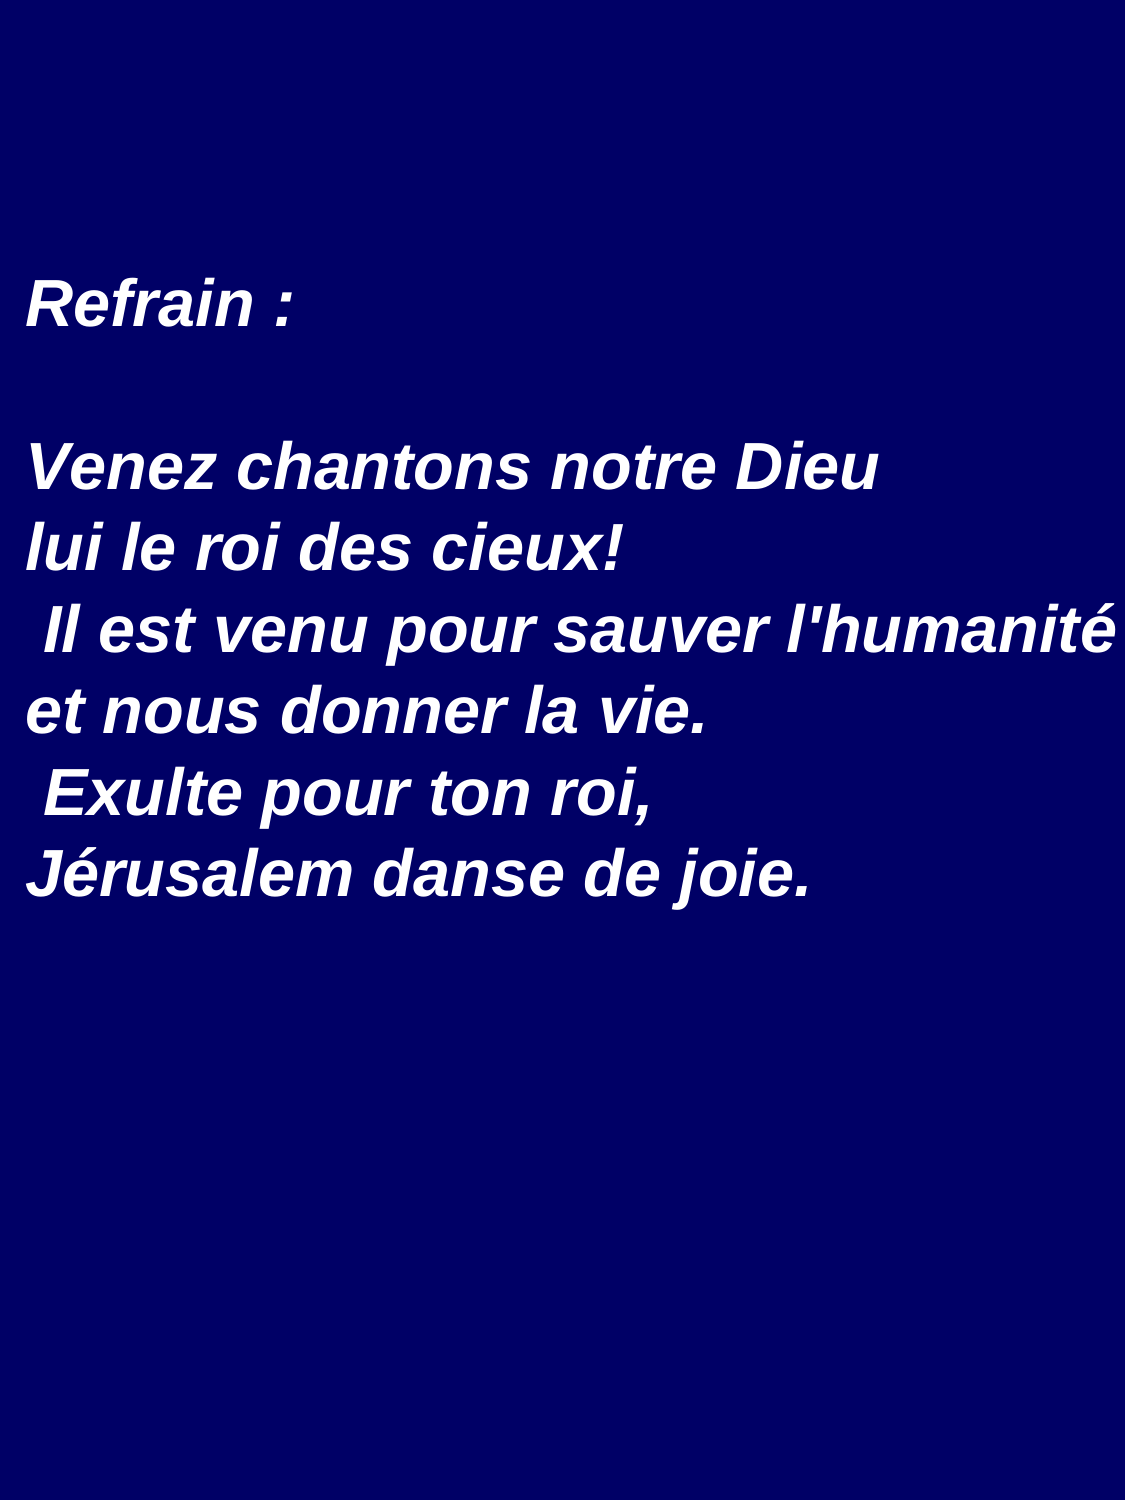

Refrain :
Venez chantons notre Dieu
lui le roi des cieux!
 Il est venu pour sauver l'humanité
et nous donner la vie.
 Exulte pour ton roi,
Jérusalem danse de joie.